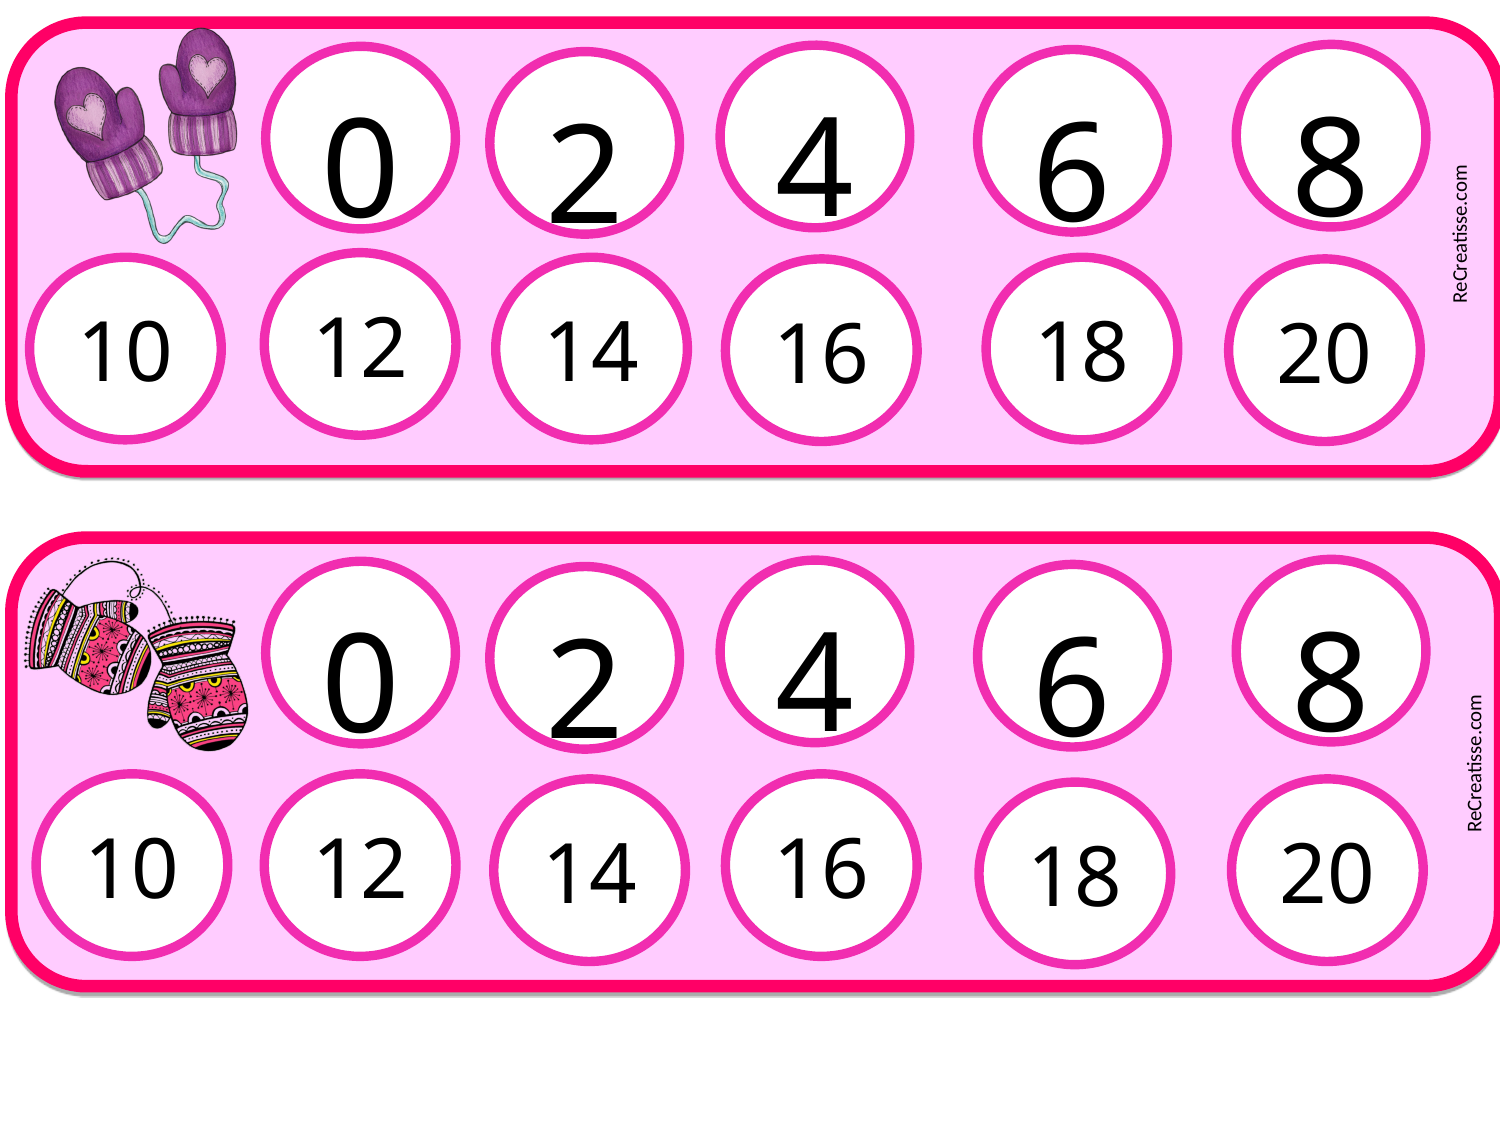

8
4
0
6
2
ReCreatisse.com
12
10
14
18
16
20
8
4
0
6
2
ReCreatisse.com
10
12
16
14
20
18